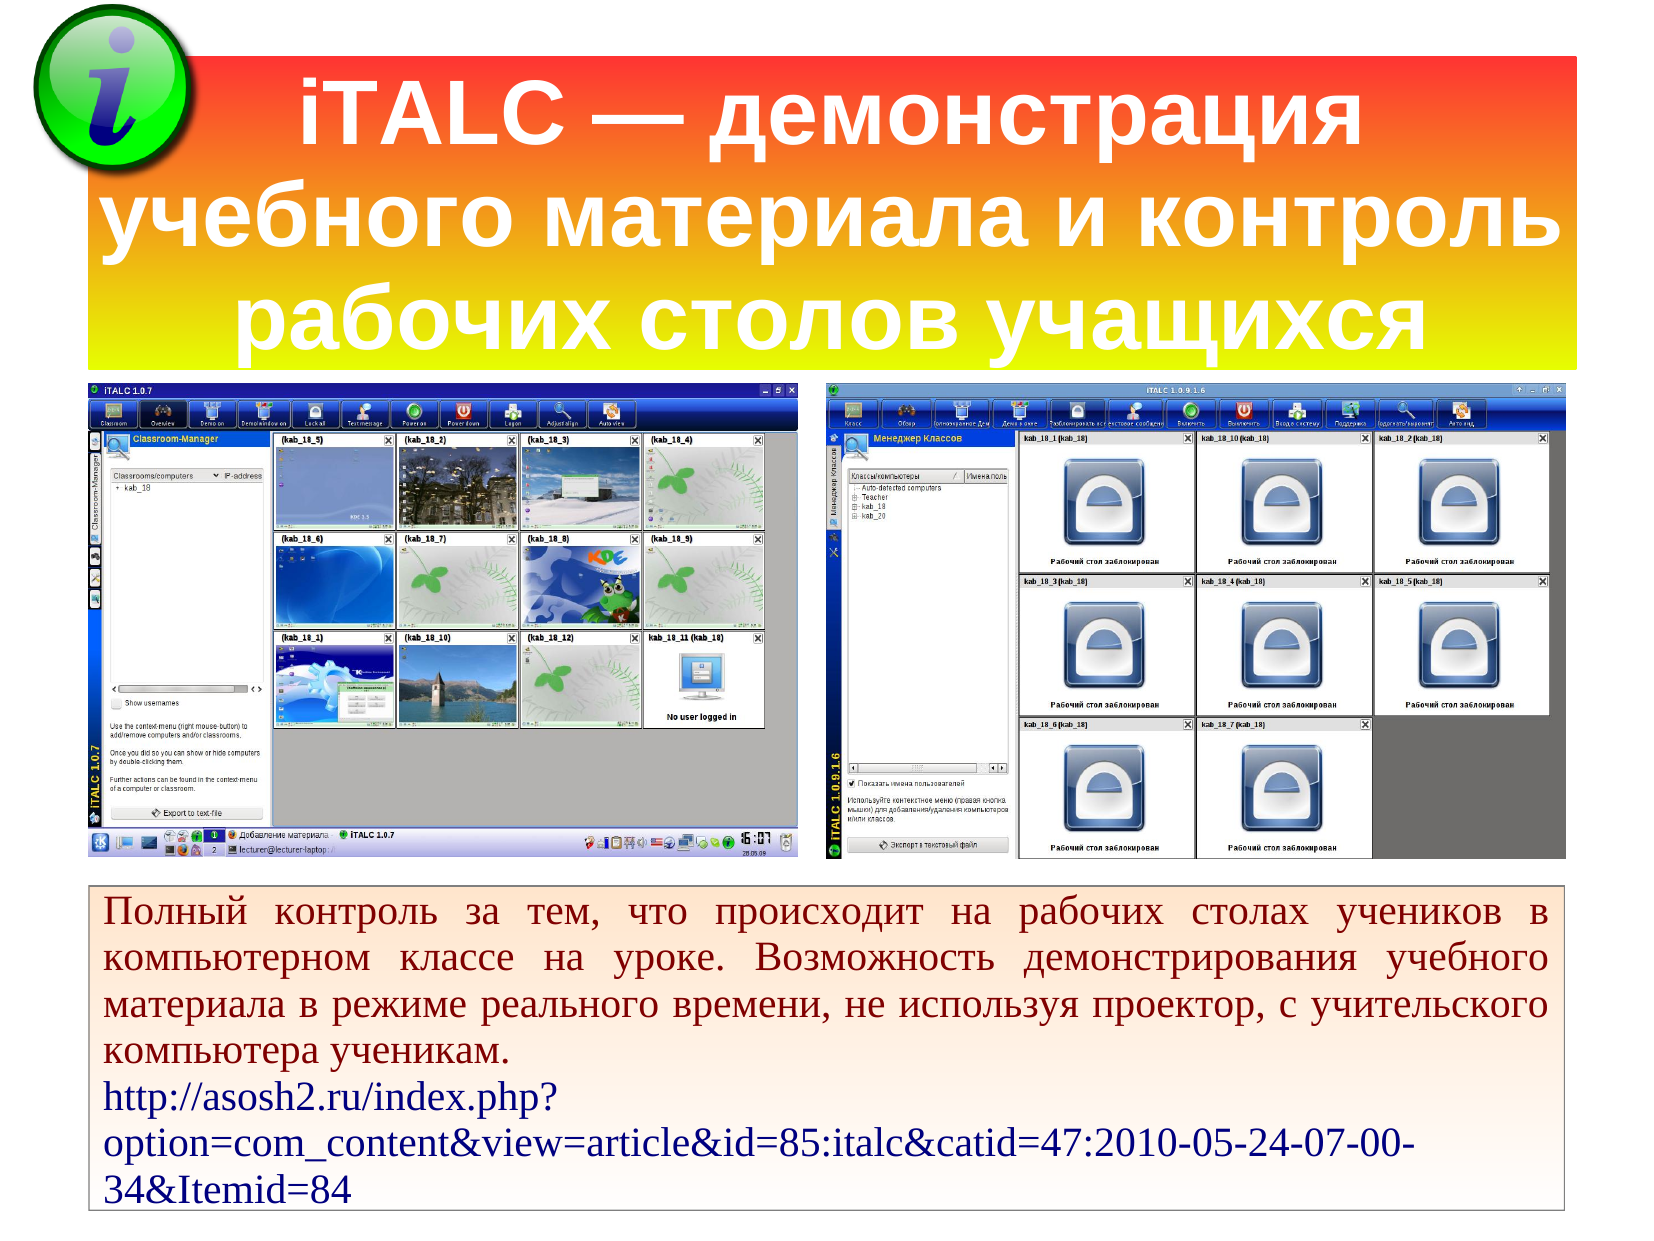

# iTALC — демонстрация учебного материала и контроль рабочих столов учащихся
Полный контроль за тем, что происходит на рабочих столах учеников в компьютерном классе на уроке. Возможность демонстрирования учебного материала в режиме реального времени, не используя проектор, с учительского компьютера ученикам.
http://asosh2.ru/index.php?option=com_content&view=article&id=85:italc&catid=47:2010-05-24-07-00-34&Itemid=84